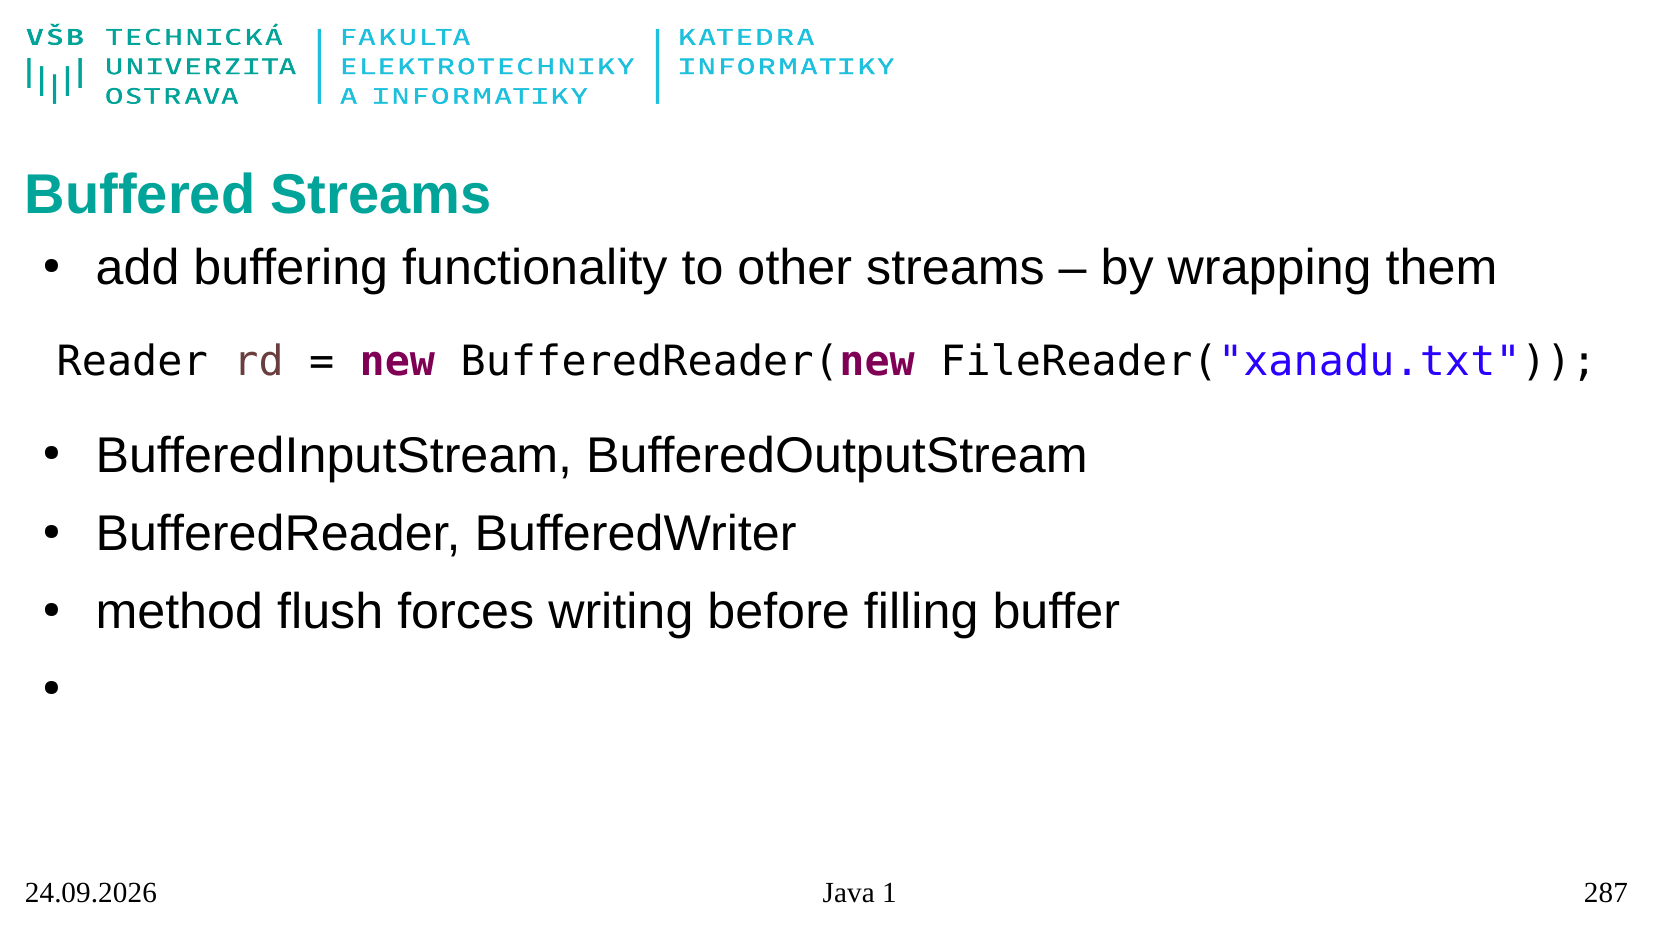

# Buffered Streams
add buffering functionality to other streams – by wrapping them
Reader rd = new BufferedReader(new FileReader("xanadu.txt"));
BufferedInputStream, BufferedOutputStream
BufferedReader, BufferedWriter
method flush forces writing before filling buffer
Java 1
287